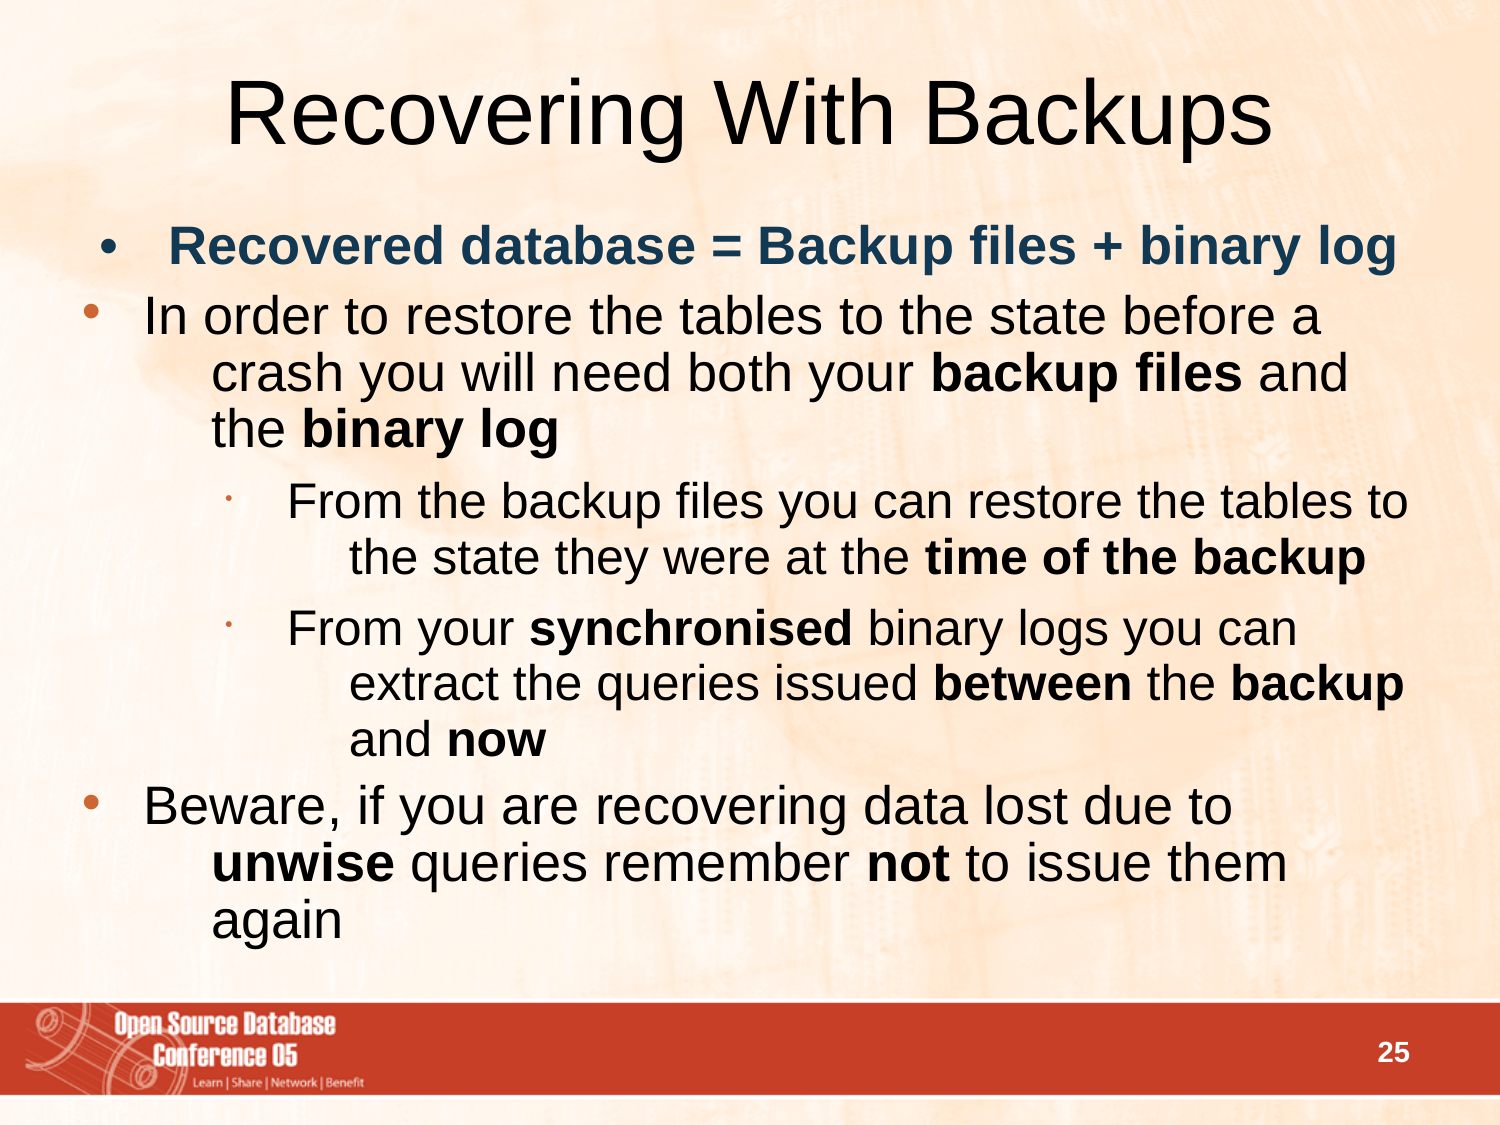

# Recovering With Backups
Recovered database = Backup files + binary log
In order to restore the tables to the state before a crash you will need both your backup files and the binary log
From the backup files you can restore the tables to the state they were at the time of the backup
From your synchronised binary logs you can extract the queries issued between the backup and now
Beware, if you are recovering data lost due to unwise queries remember not to issue them again
25